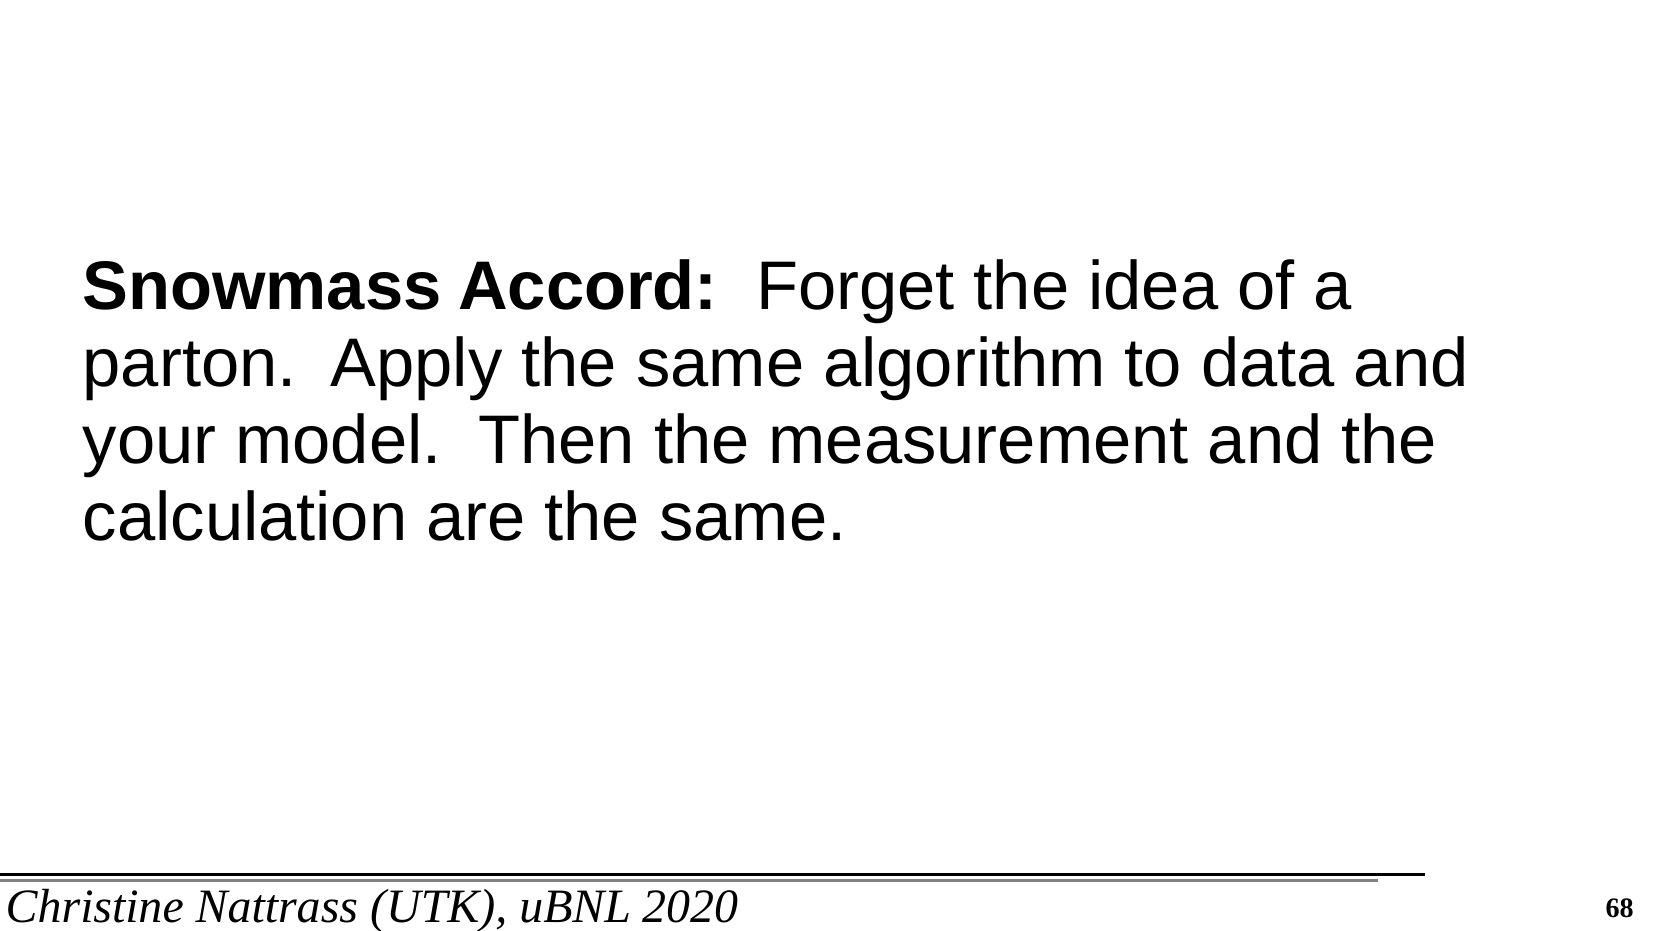

# Snowmass Accord: Forget the idea of a parton. Apply the same algorithm to data and your model. Then the measurement and the calculation are the same.